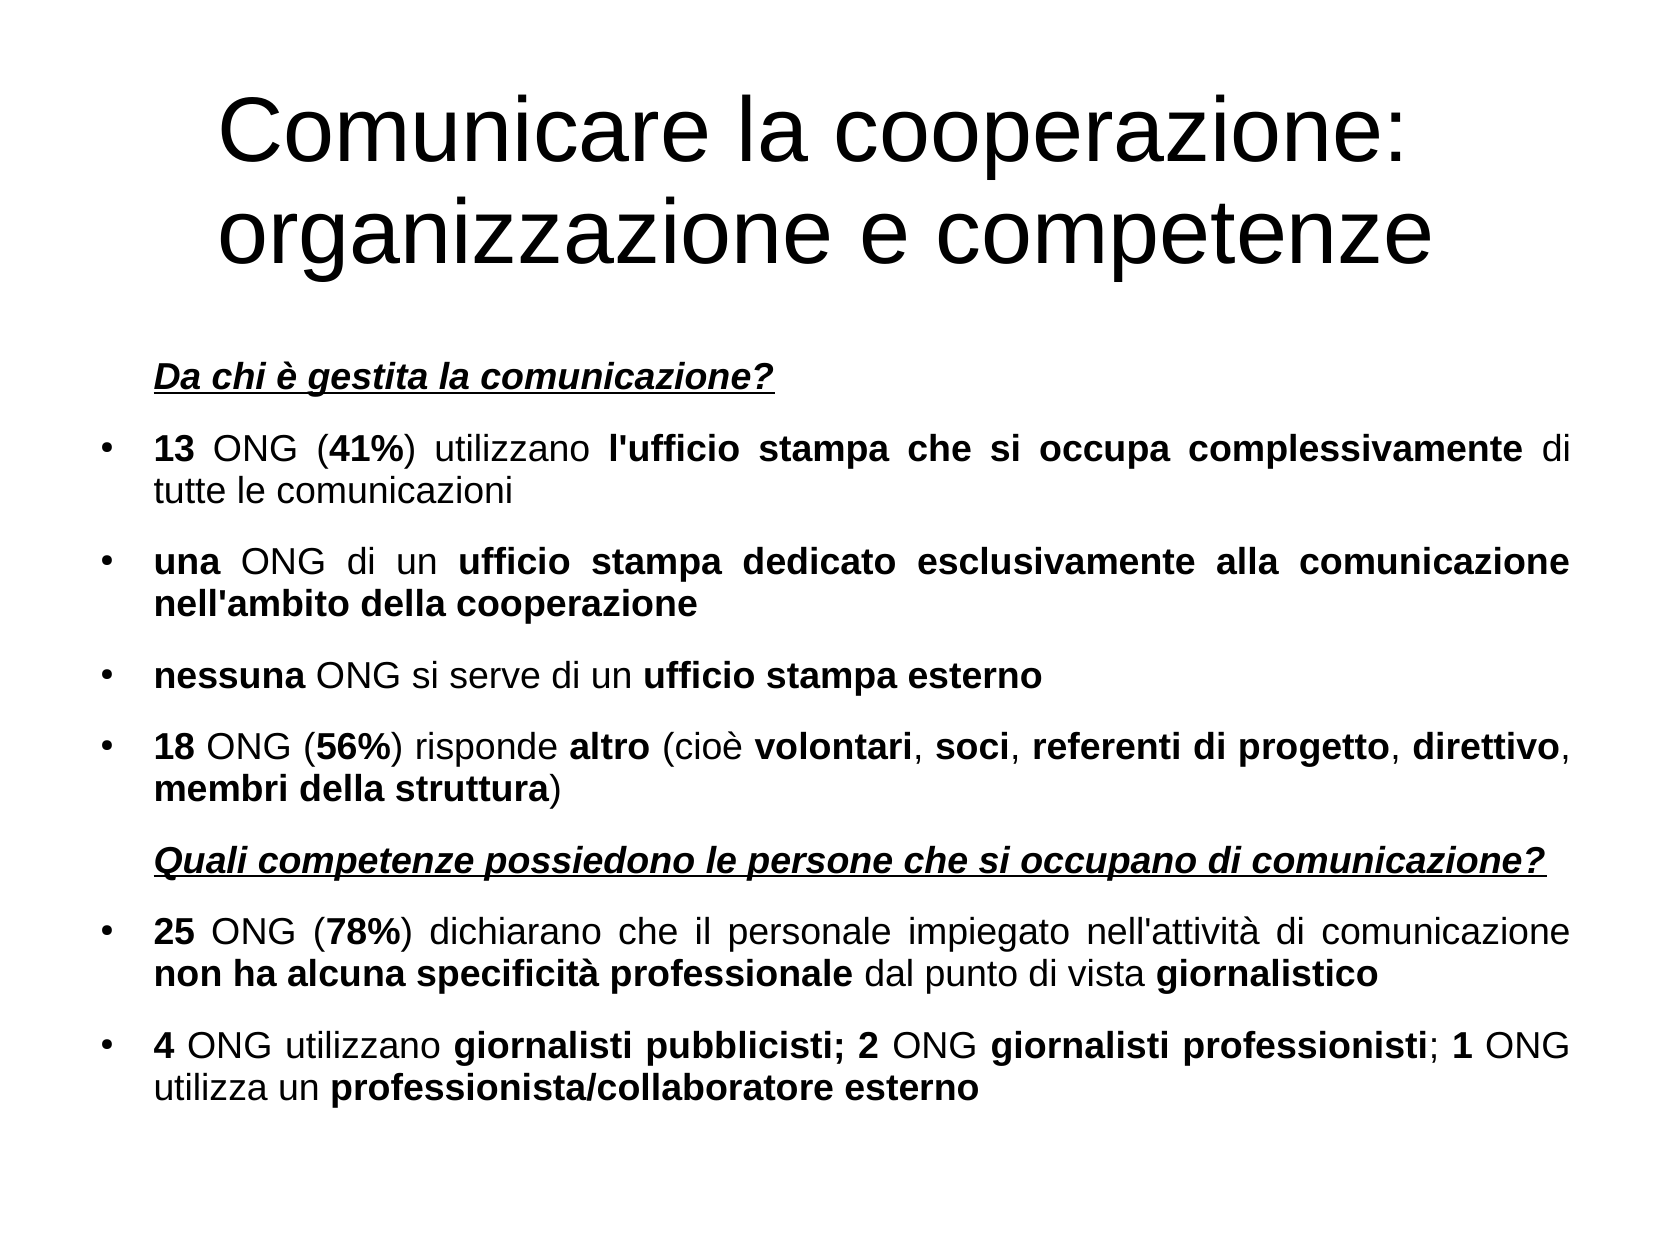

# Comunicare la cooperazione: organizzazione e competenze
Da chi è gestita la comunicazione?
13 ONG (41%) utilizzano l'ufficio stampa che si occupa complessivamente di tutte le comunicazioni
una ONG di un ufficio stampa dedicato esclusivamente alla comunicazione nell'ambito della cooperazione
nessuna ONG si serve di un ufficio stampa esterno
18 ONG (56%) risponde altro (cioè volontari, soci, referenti di progetto, direttivo, membri della struttura)
Quali competenze possiedono le persone che si occupano di comunicazione?
25 ONG (78%) dichiarano che il personale impiegato nell'attività di comunicazione non ha alcuna specificità professionale dal punto di vista giornalistico
4 ONG utilizzano giornalisti pubblicisti; 2 ONG giornalisti professionisti; 1 ONG utilizza un professionista/collaboratore esterno